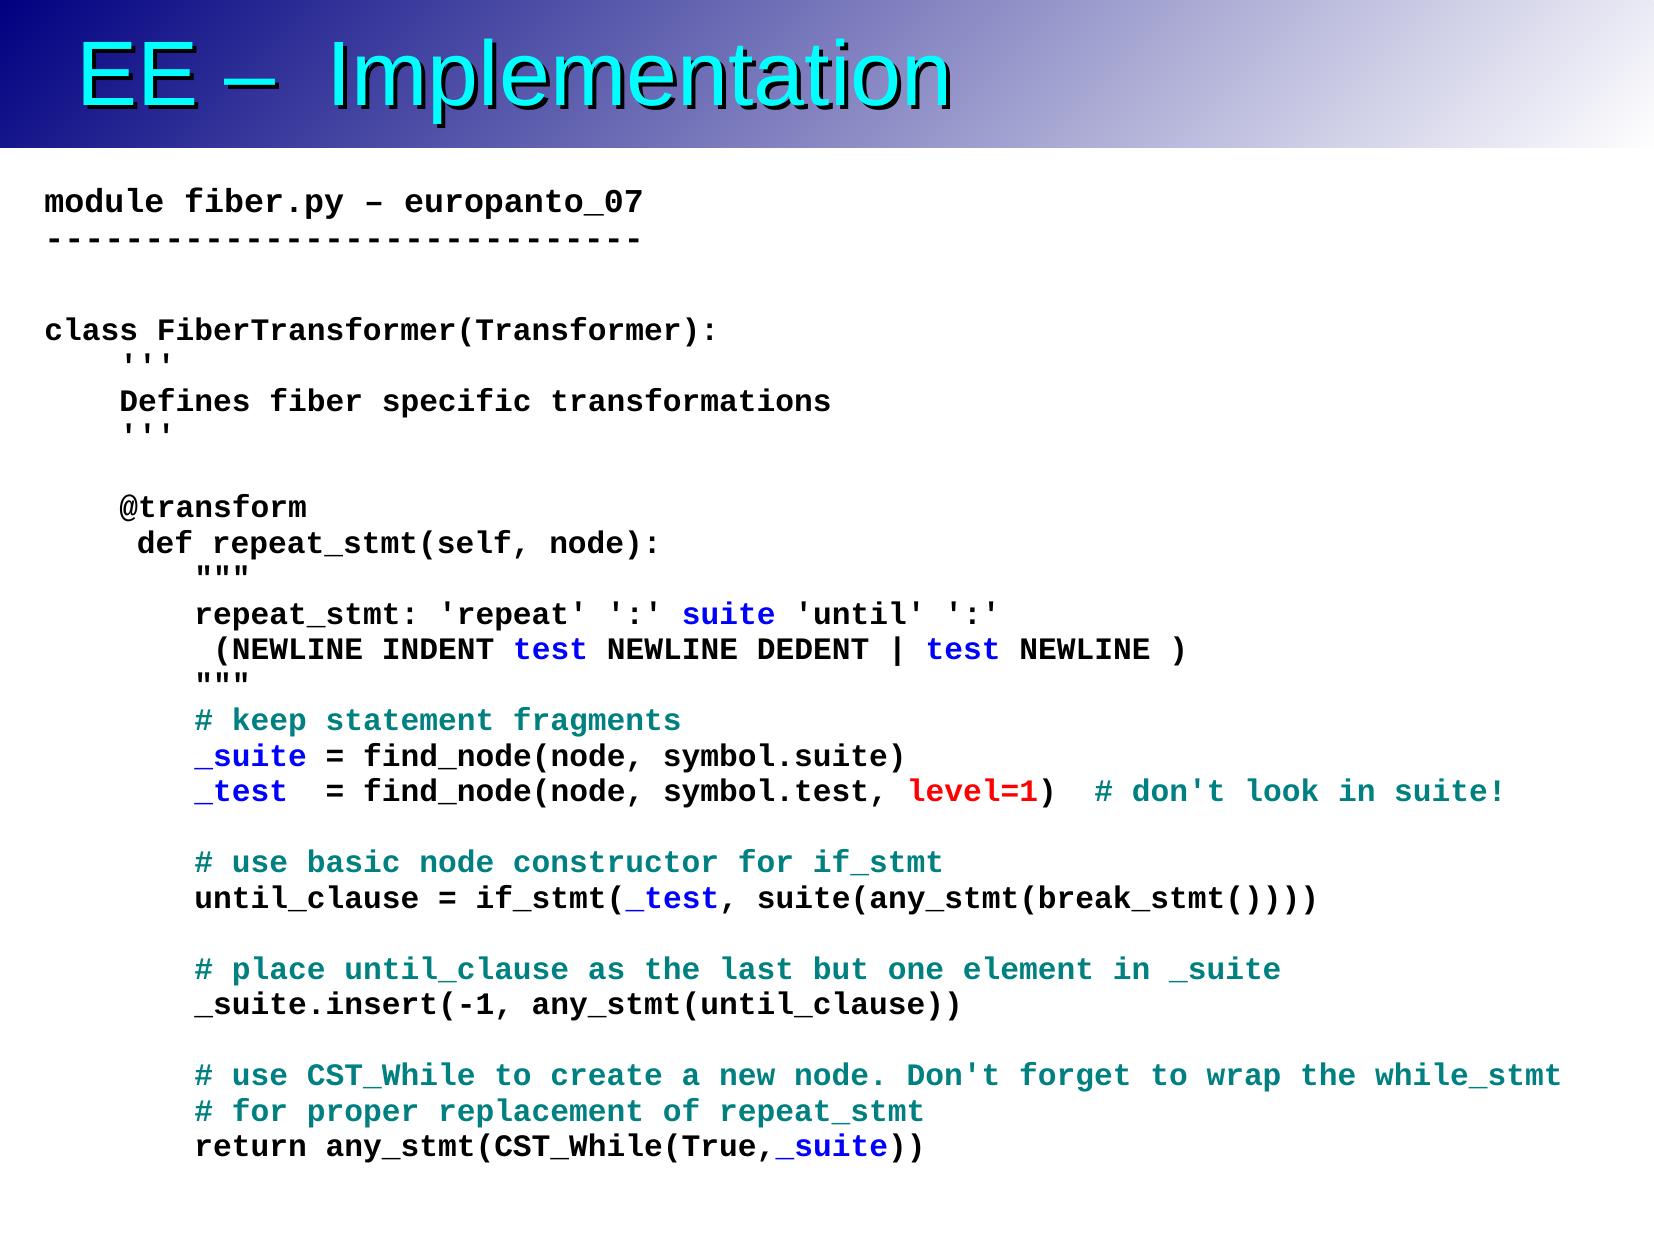

# EE – Implementation
module fiber.py – europanto_07
------------------------------
class FiberTransformer(Transformer):
 '''
 Defines fiber specific transformations
 '''
 @transform
	 def repeat_stmt(self, node):
 """
 repeat_stmt: 'repeat' ':' suite 'until' ':'
 (NEWLINE INDENT test NEWLINE DEDENT | test NEWLINE )
 """
 # keep statement fragments
 _suite = find_node(node, symbol.suite)
 _test = find_node(node, symbol.test, level=1) # don't look in suite!
 # use basic node constructor for if_stmt
 until_clause = if_stmt(_test, suite(any_stmt(break_stmt())))
 # place until_clause as the last but one element in _suite
 _suite.insert(-1, any_stmt(until_clause))
 # use CST_While to create a new node. Don't forget to wrap the while_stmt
 # for proper replacement of repeat_stmt
 return any_stmt(CST_While(True,_suite))